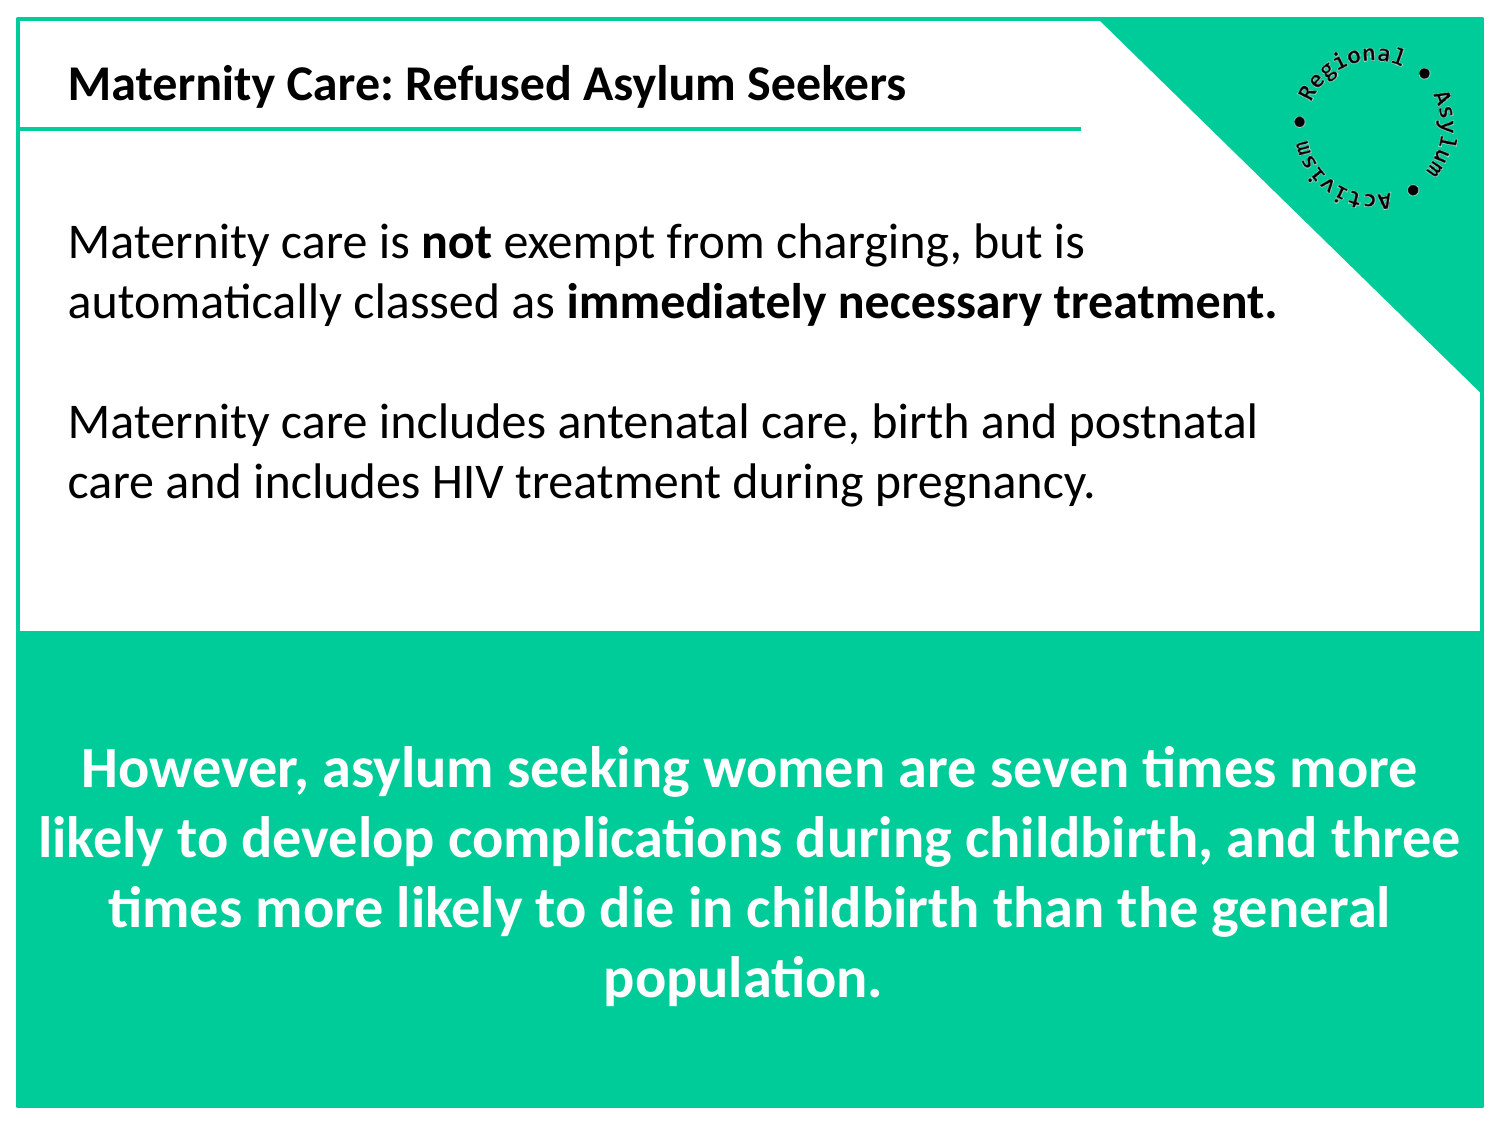

Maternity Care: Refused Asylum Seekers
Maternity care is not exempt from charging, but is automatically classed as immediately necessary treatment.
Maternity care includes antenatal care, birth and postnatal care and includes HIV treatment during pregnancy.
However, asylum seeking women are seven times more likely to develop complications during childbirth, and three times more likely to die in childbirth than the general population.